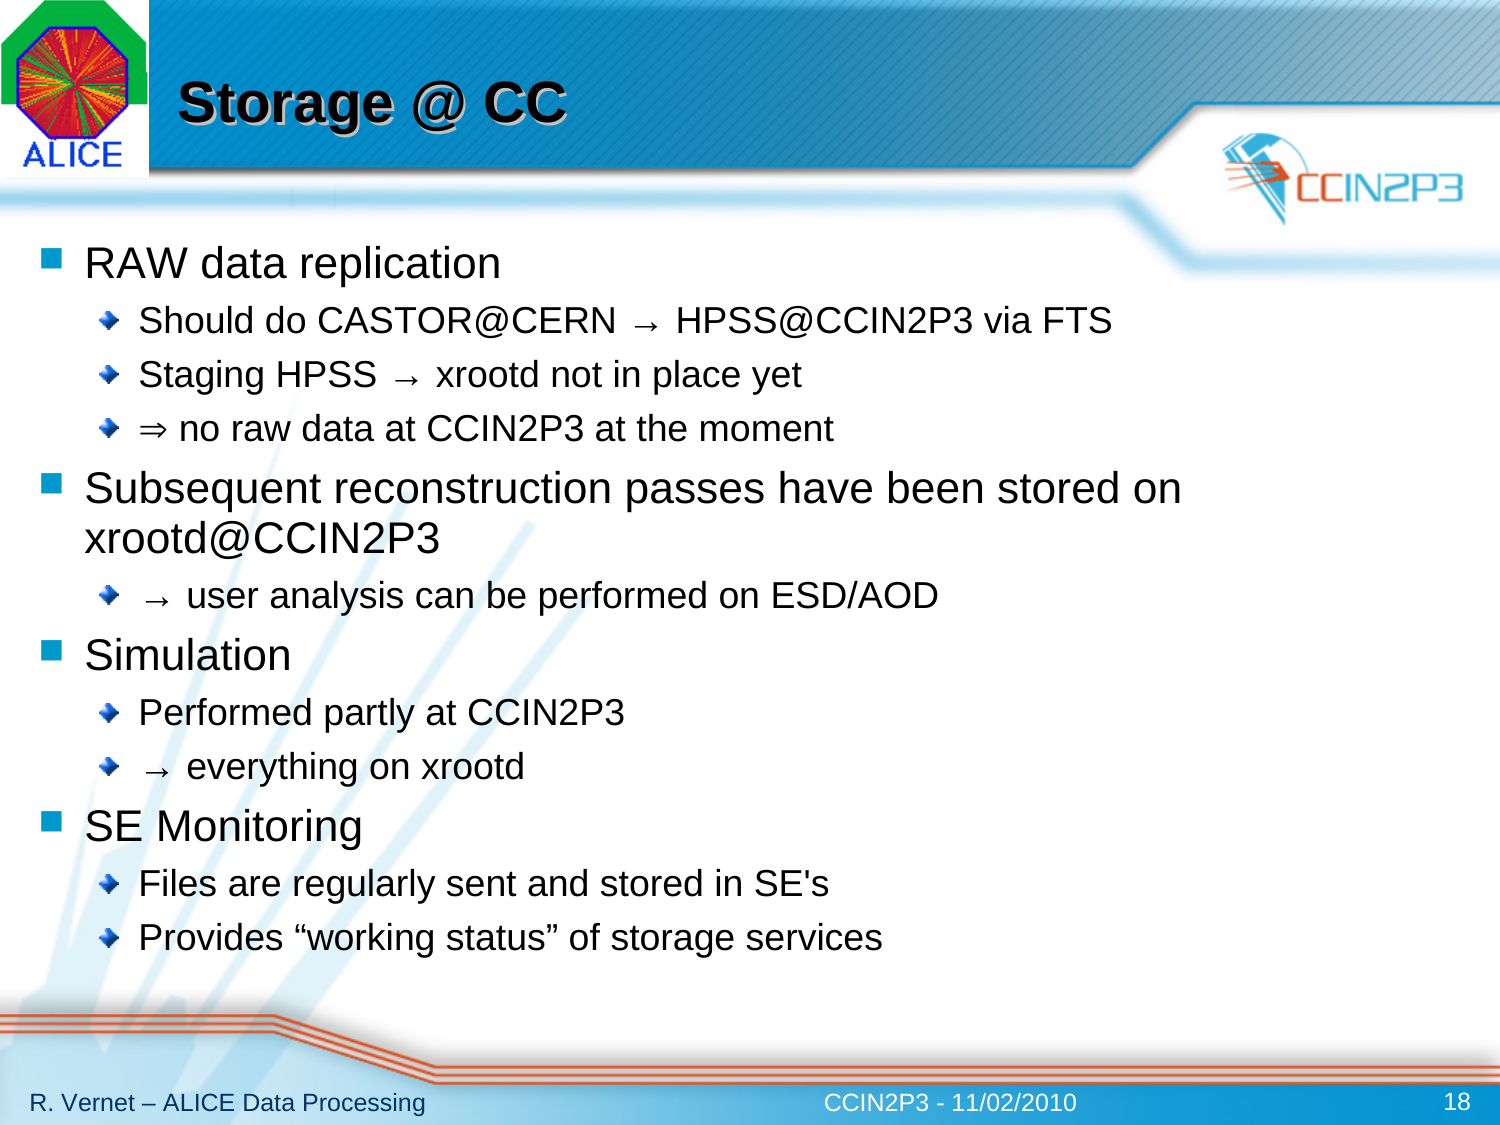

# Storage @ CC
RAW data replication
Should do CASTOR@CERN → HPSS@CCIN2P3 via FTS
Staging HPSS → xrootd not in place yet
⇒ no raw data at CCIN2P3 at the moment
Subsequent reconstruction passes have been stored on xrootd@CCIN2P3
→ user analysis can be performed on ESD/AOD
Simulation
Performed partly at CCIN2P3
→ everything on xrootd
SE Monitoring
Files are regularly sent and stored in SE's
Provides “working status” of storage services
18
R. Vernet